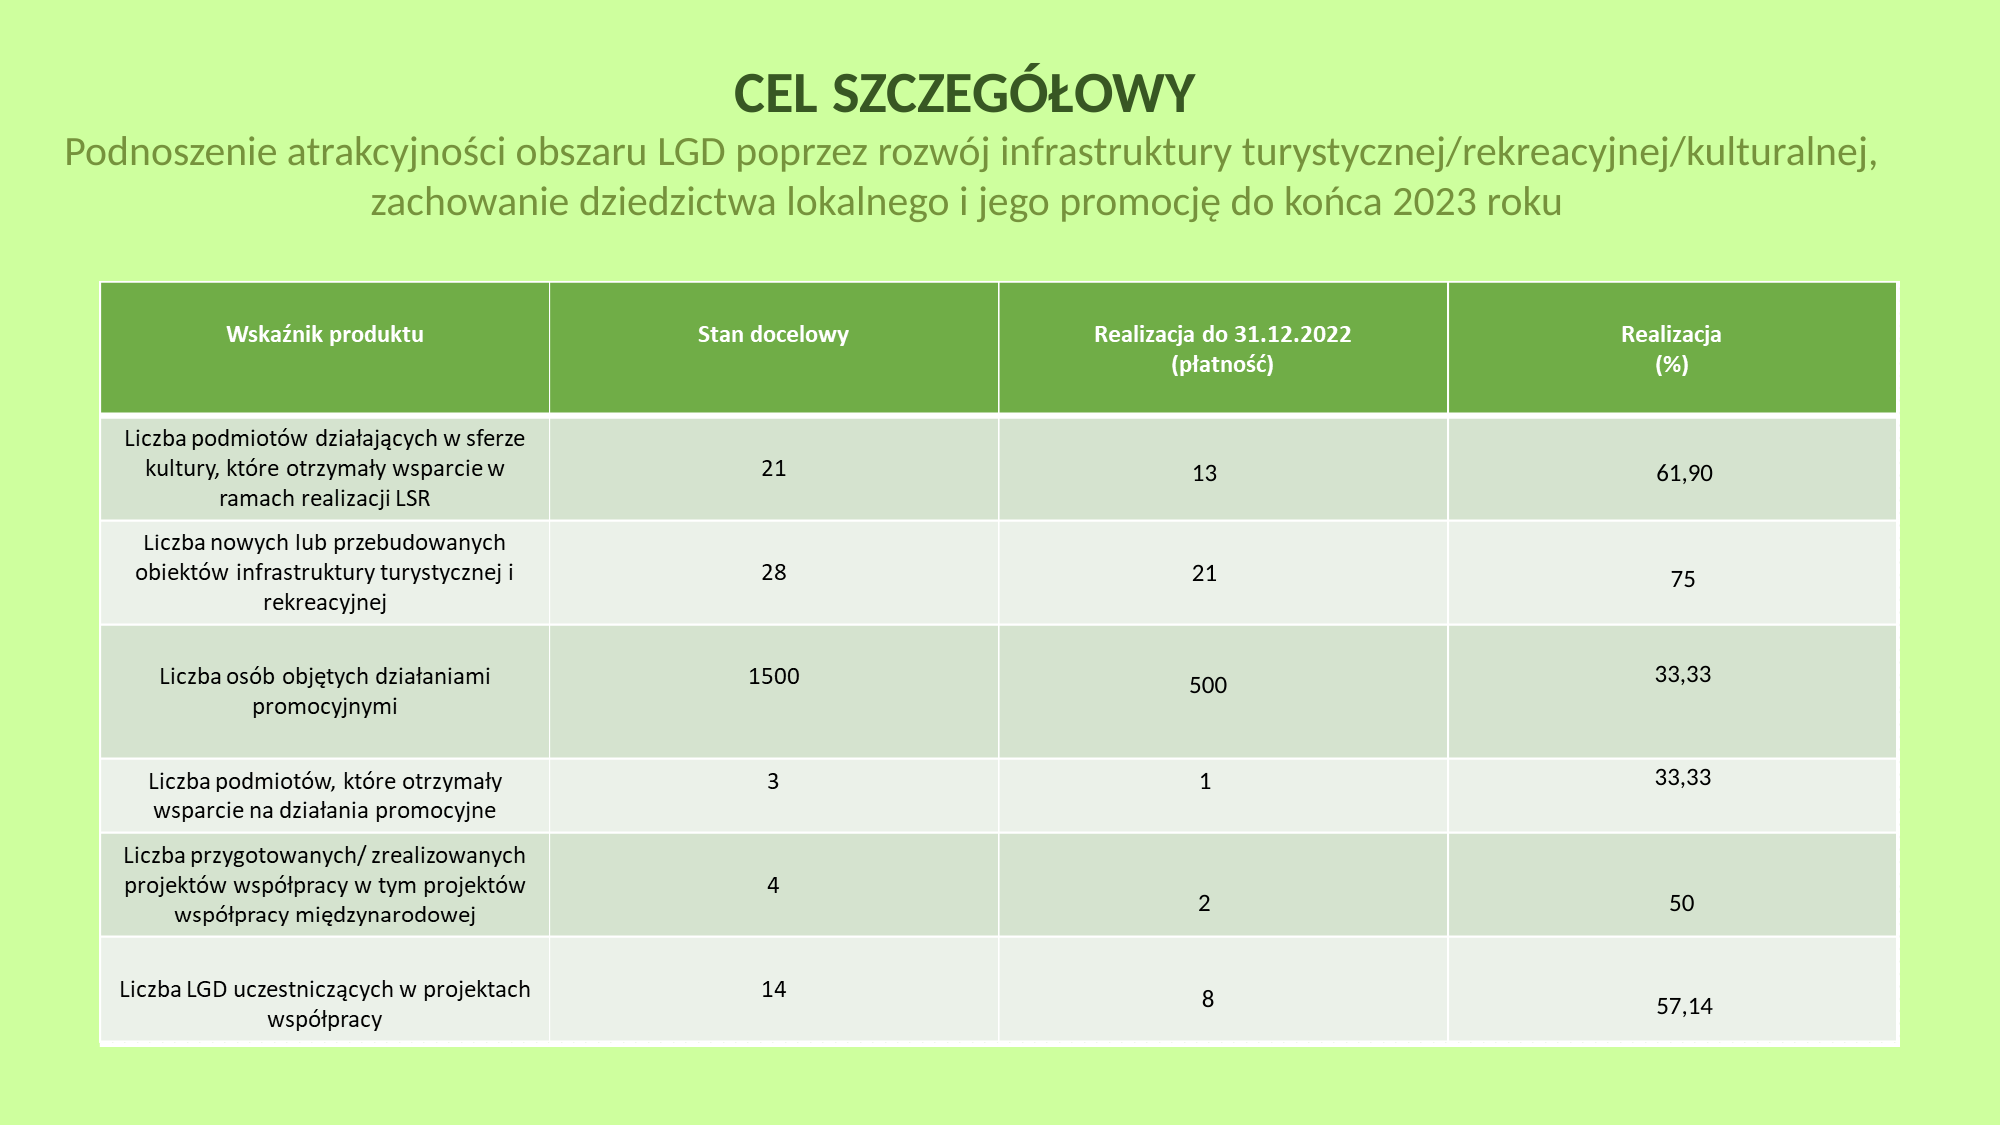

# CEL SZCZEGÓŁOWY Podnoszenie atrakcyjności obszaru LGD poprzez rozwój infrastruktury turystycznej/rekreacyjnej/kulturalnej, zachowanie dziedzictwa lokalnego i jego promocję do końca 2023 roku
13
61,90
21
75
33,33
500
33,33
1
2
50
8
57,14